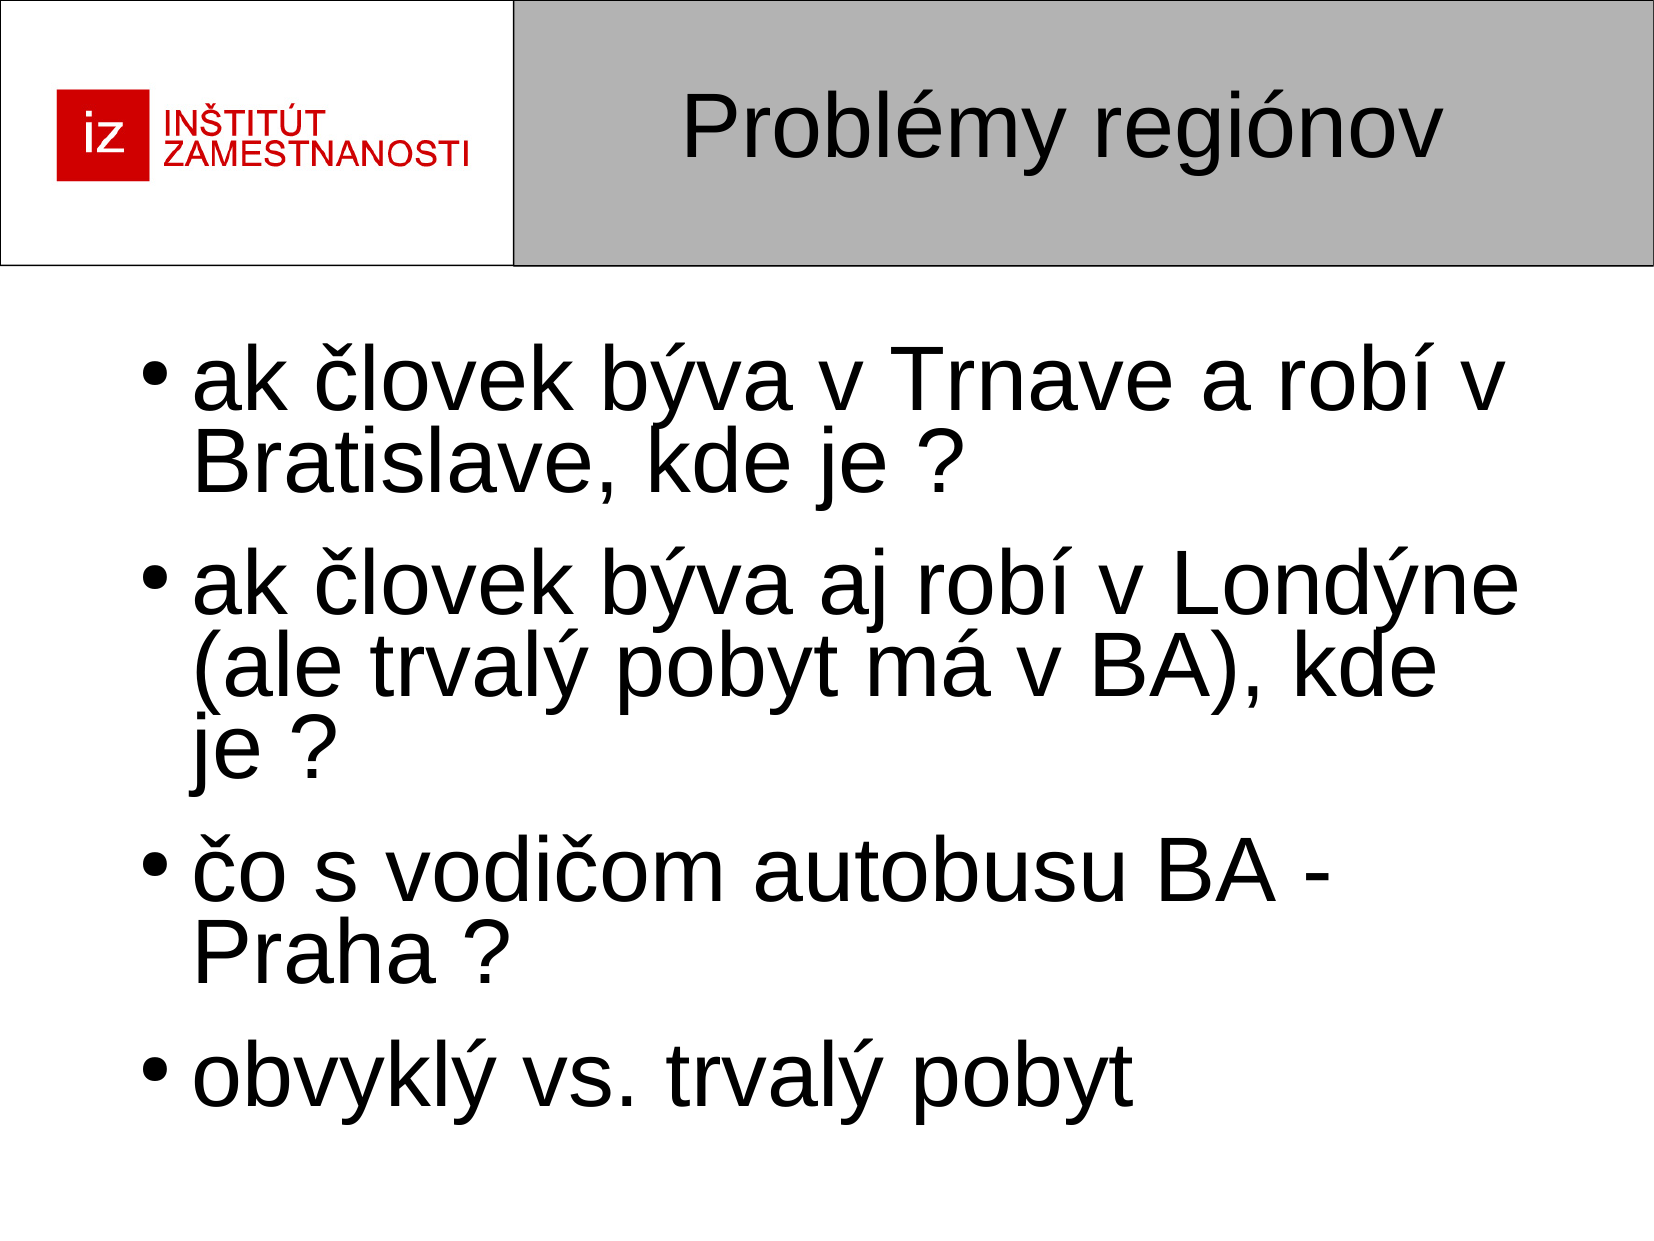

# Problémy regiónov
ak človek býva v Trnave a robí v Bratislave, kde je ?
ak človek býva aj robí v Londýne (ale trvalý pobyt má v BA), kde je ?
čo s vodičom autobusu BA - Praha ?
obvyklý vs. trvalý pobyt